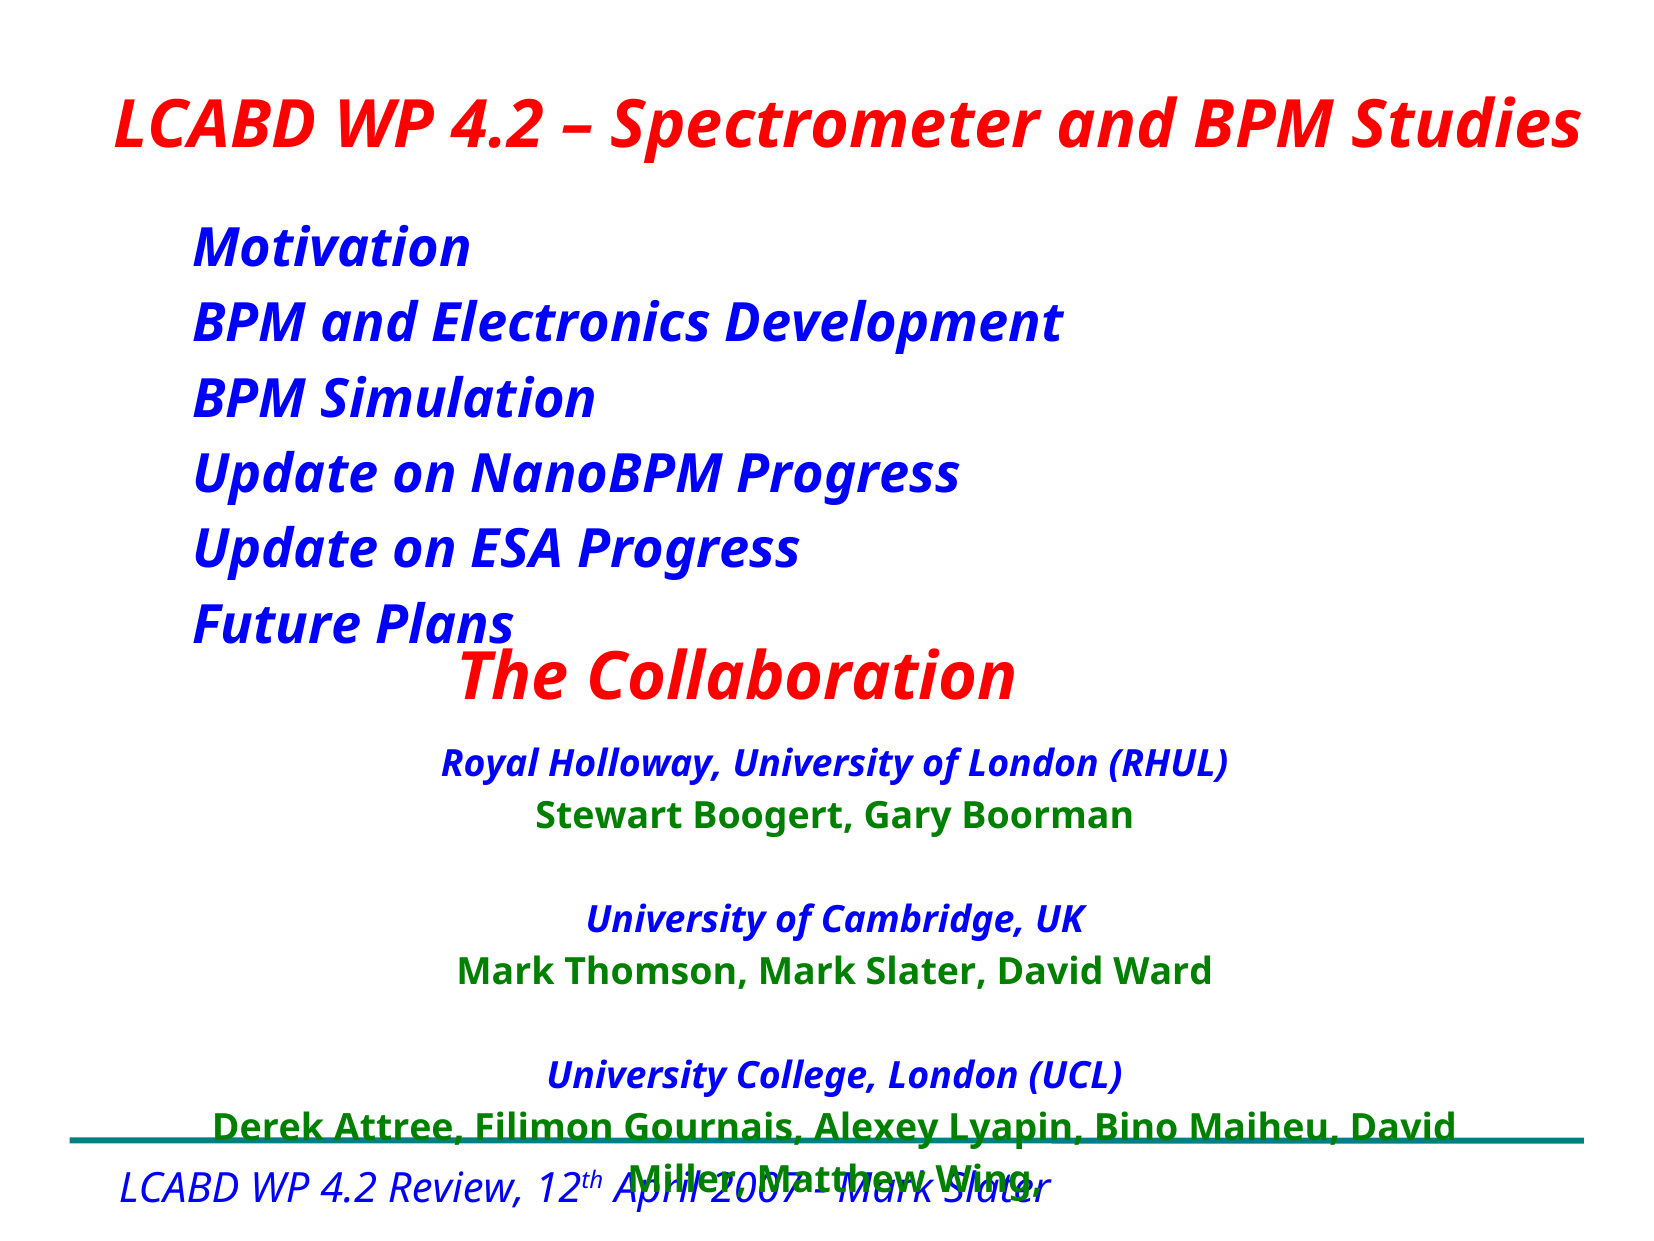

LCABD WP 4.2 – Spectrometer and BPM Studies
 Motivation
 BPM and Electronics Development
 BPM Simulation
 Update on NanoBPM Progress
 Update on ESA Progress
 Future Plans
The Collaboration
Royal Holloway, University of London (RHUL)
Stewart Boogert, Gary Boorman
University of Cambridge, UK
Mark Thomson, Mark Slater, David Ward
University College, London (UCL)
Derek Attree, Filimon Gournais, Alexey Lyapin, Bino Maiheu, David Miller, Matthew Wing,
LCABD WP 4.2 Review, 12th April 2007 - Mark Slater